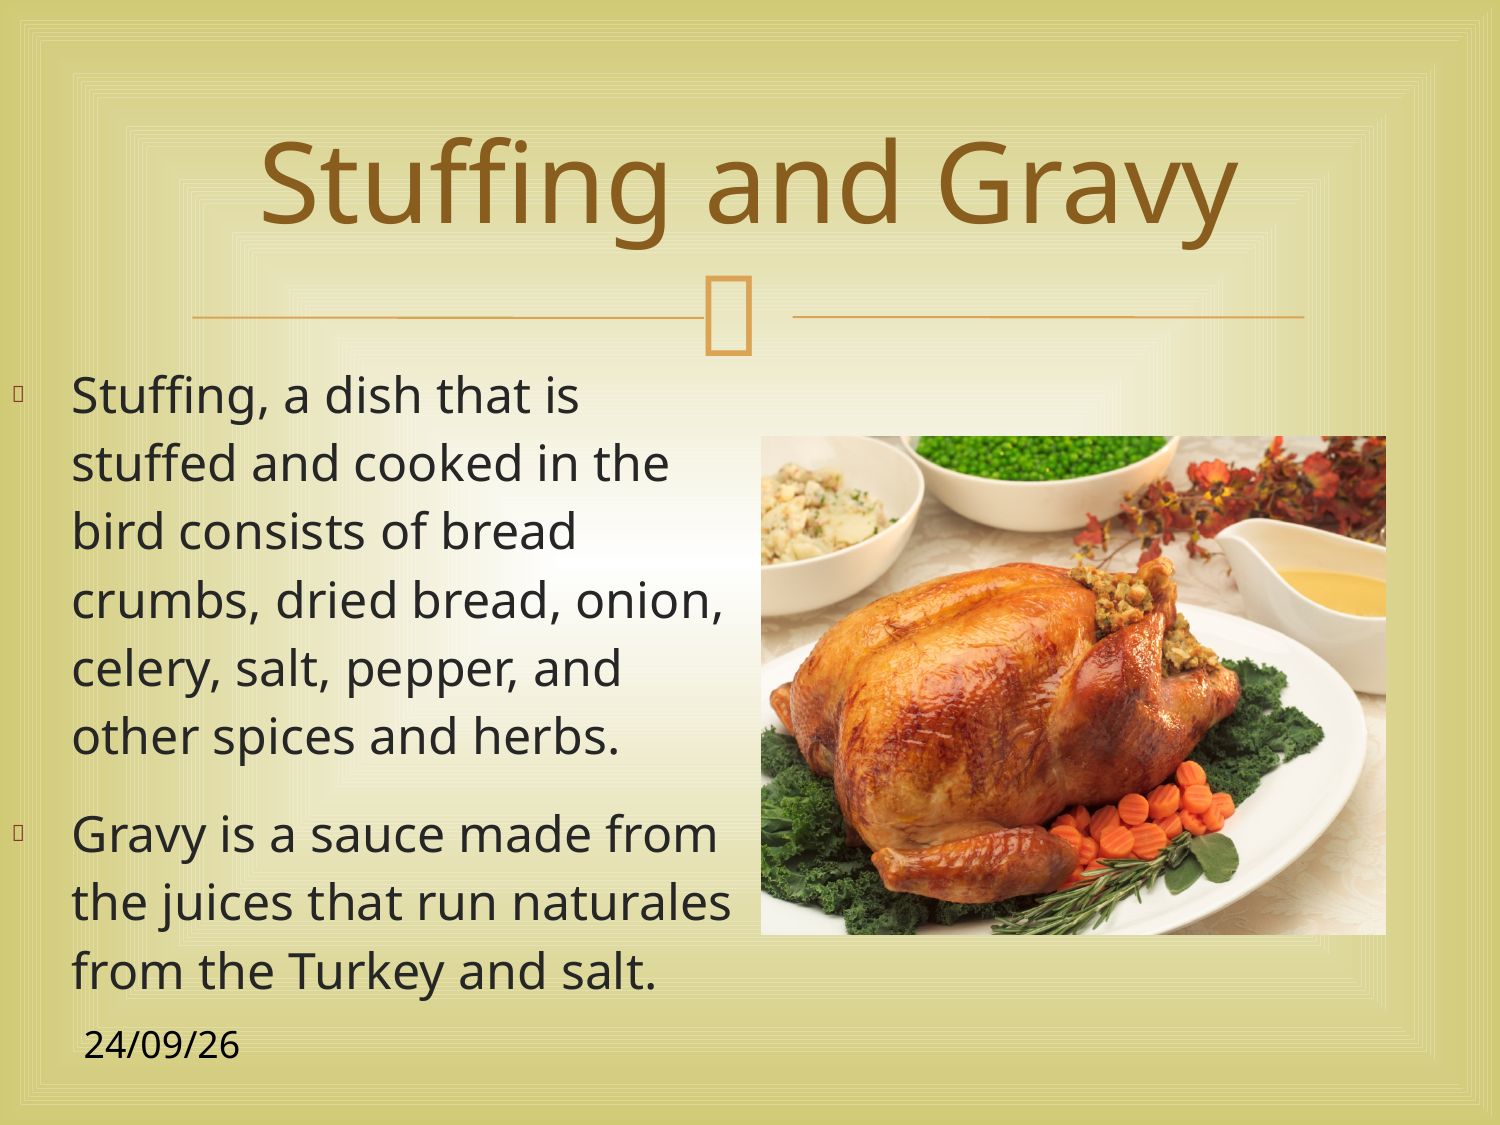

# Stuffing and Gravy
Stuffing, a dish that is stuffed and cooked in the bird consists of bread crumbs, dried bread, onion, celery, salt, pepper, and other spices and herbs.
Gravy is a sauce made from the juices that run naturales from the Turkey and salt.